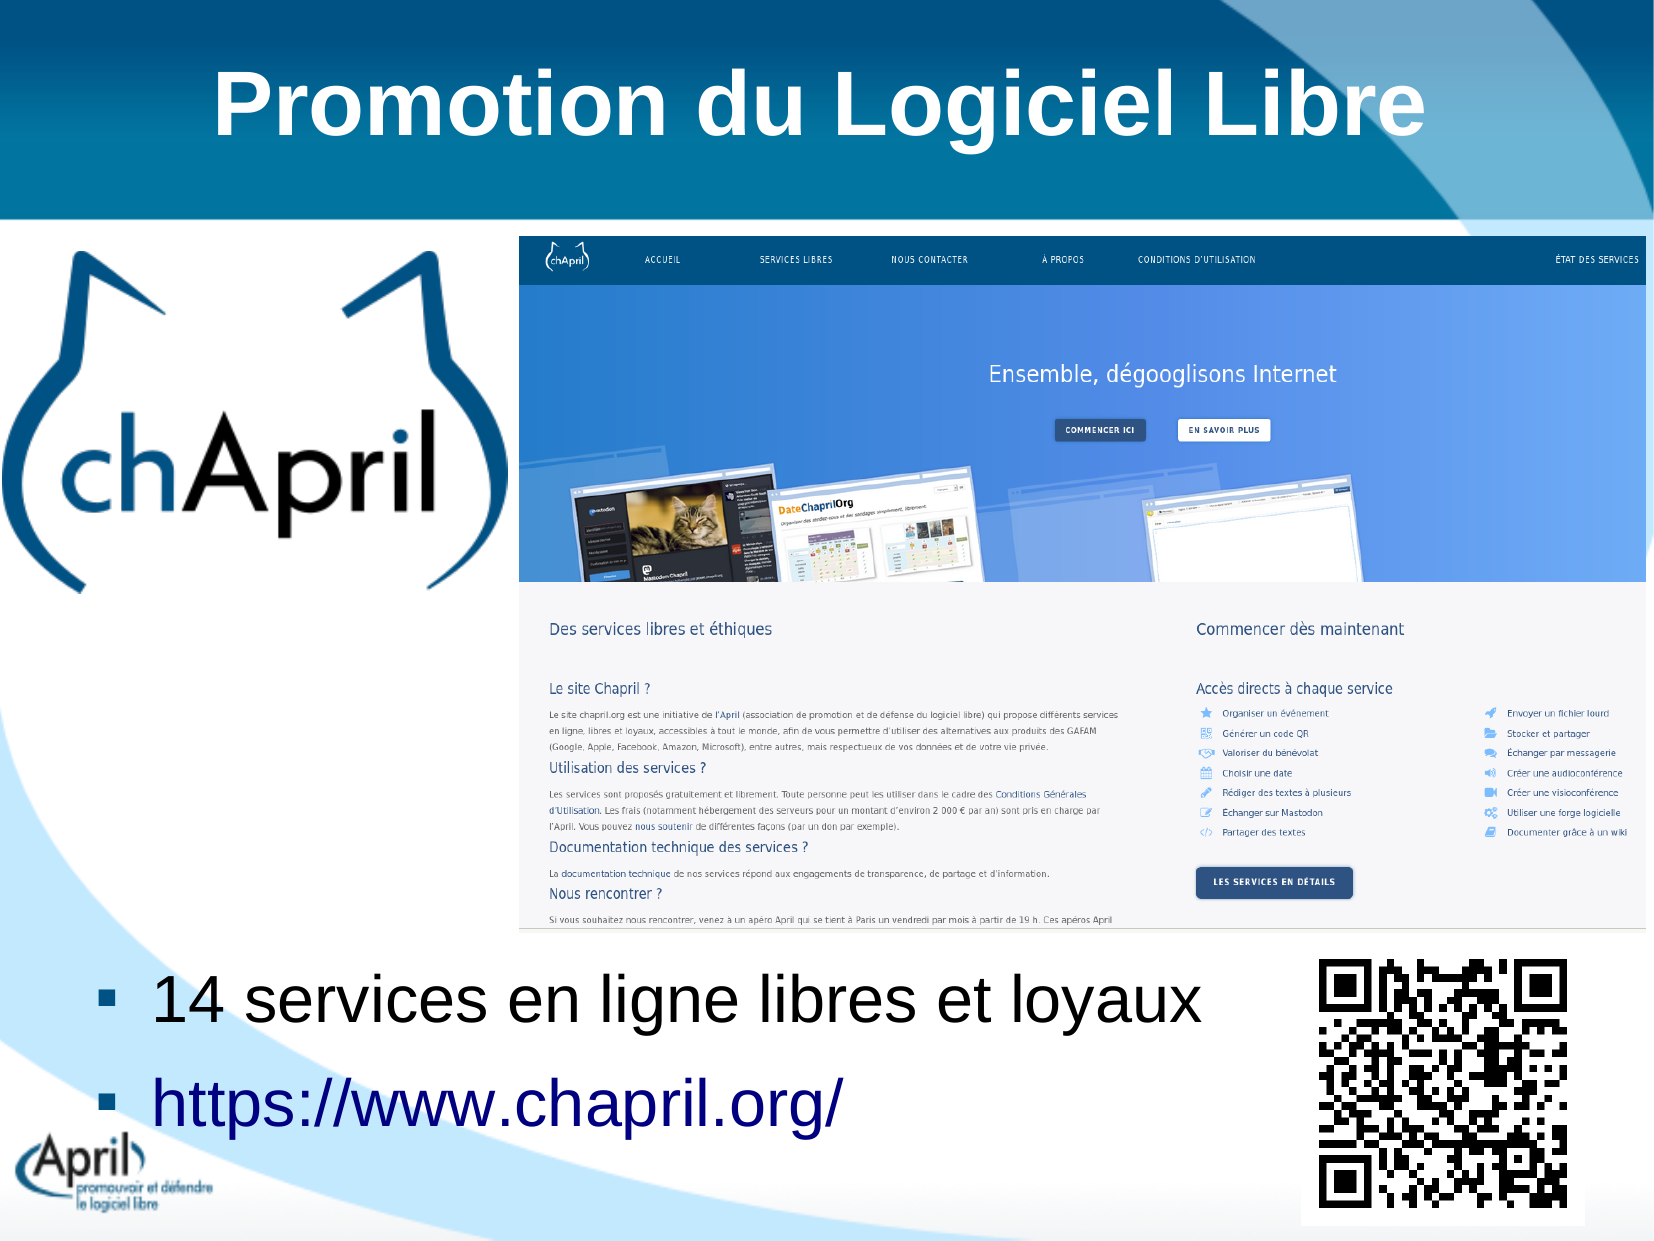

# Promotion du Logiciel Libre
14 services en ligne libres et loyaux
https://www.chapril.org/